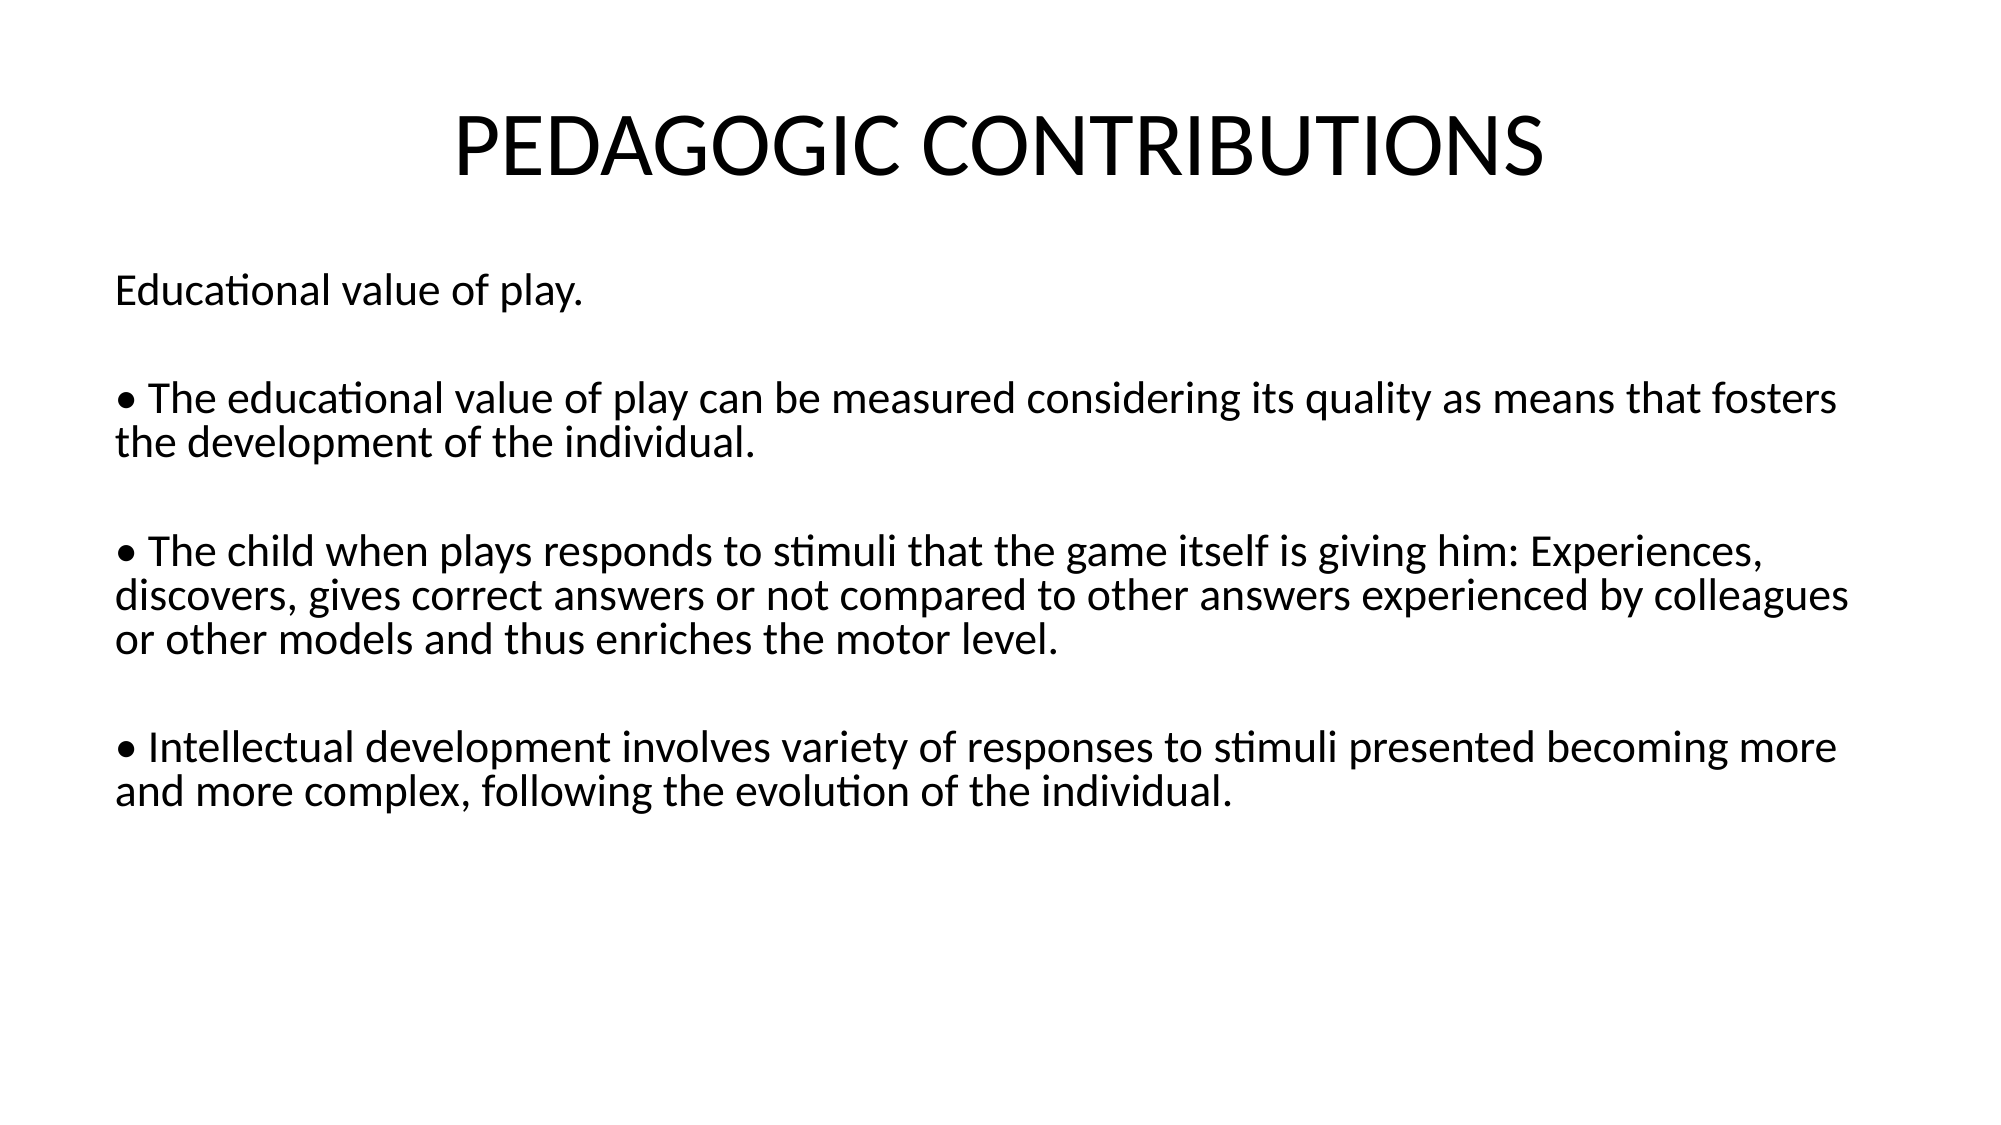

# PEDAGOGIC CONTRIBUTIONS
Educational value of play.
• The educational value of play can be measured considering its quality as means that fosters the development of the individual.
• The child when plays responds to stimuli that the game itself is giving him: Experiences, discovers, gives correct answers or not compared to other answers experienced by colleagues or other models and thus enriches the motor level.
• Intellectual development involves variety of responses to stimuli presented becoming more and more complex, following the evolution of the individual.